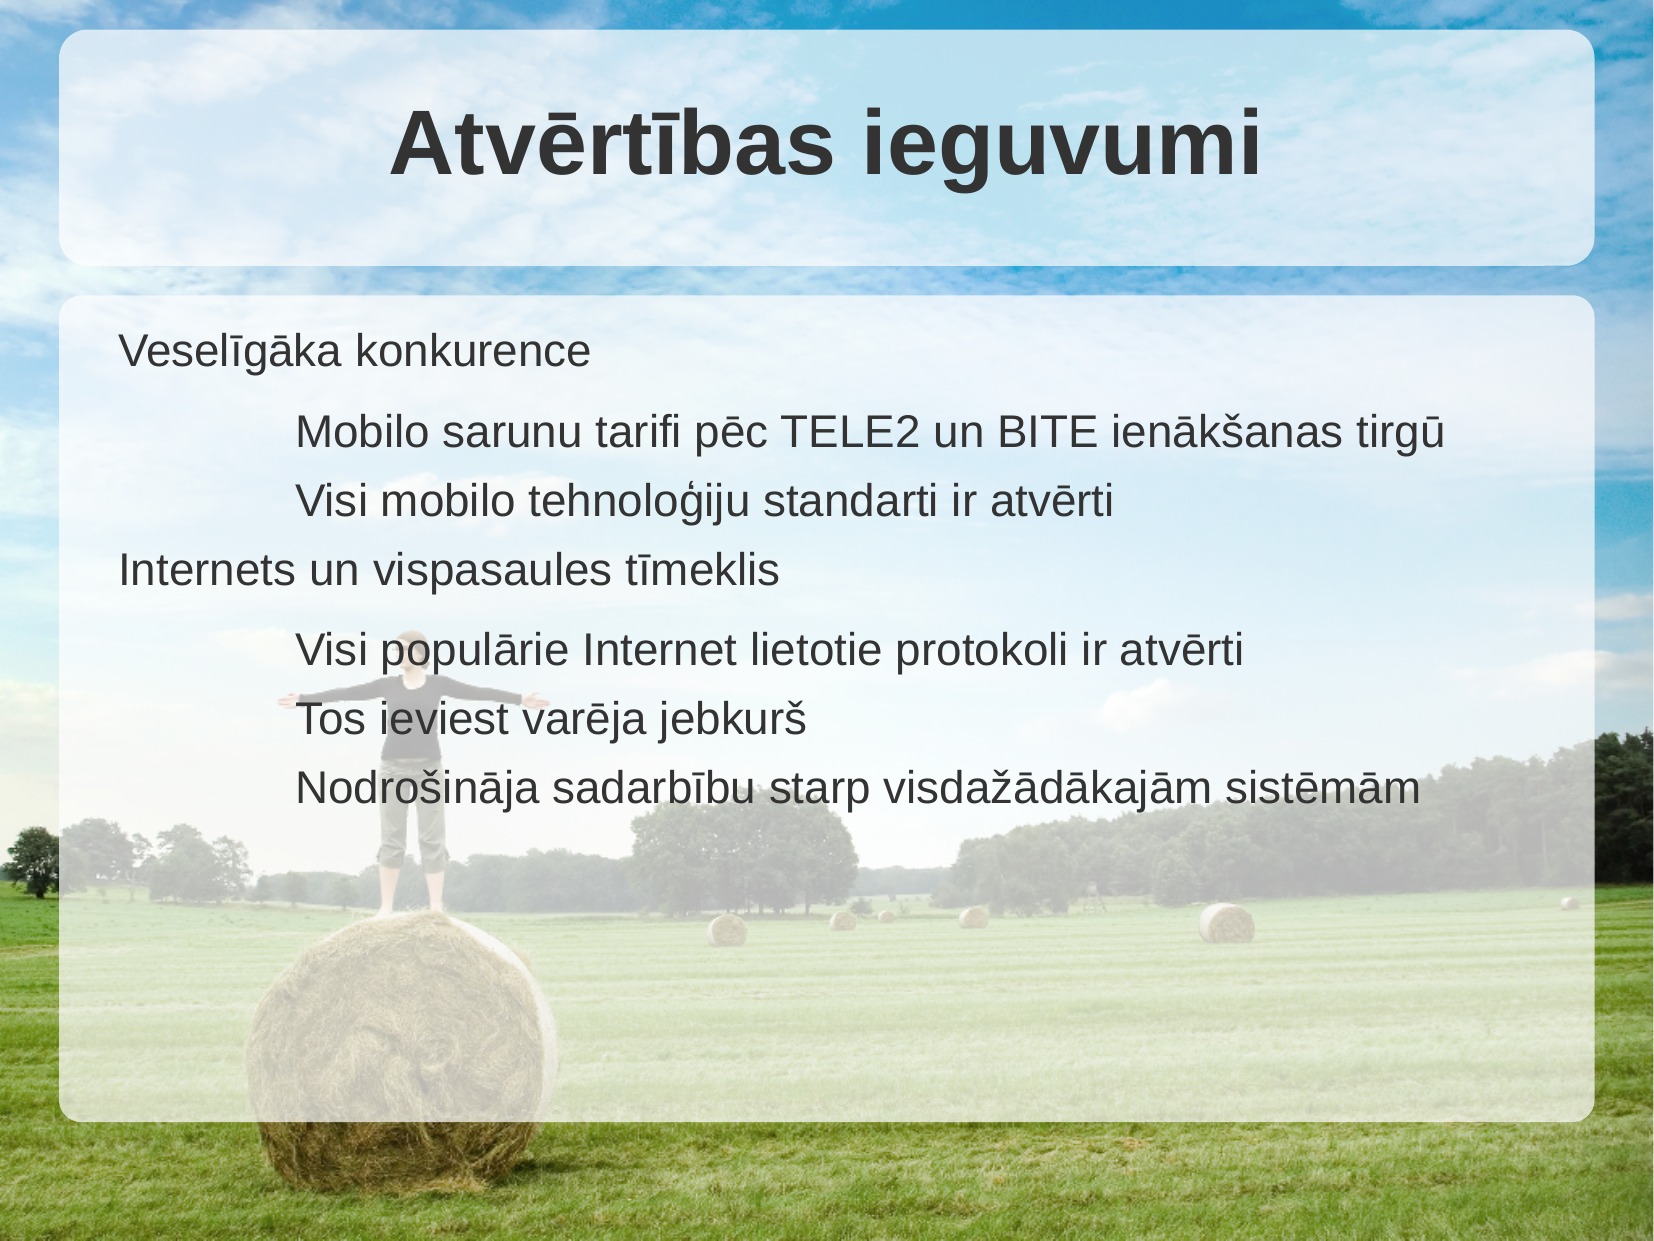

# Atvērtības ieguvumi
Veselīgāka konkurence
Mobilo sarunu tarifi pēc TELE2 un BITE ienākšanas tirgū
Visi mobilo tehnoloģiju standarti ir atvērti
Internets un vispasaules tīmeklis
Visi populārie Internet lietotie protokoli ir atvērti
Tos ieviest varēja jebkurš
Nodrošināja sadarbību starp visdažādākajām sistēmām